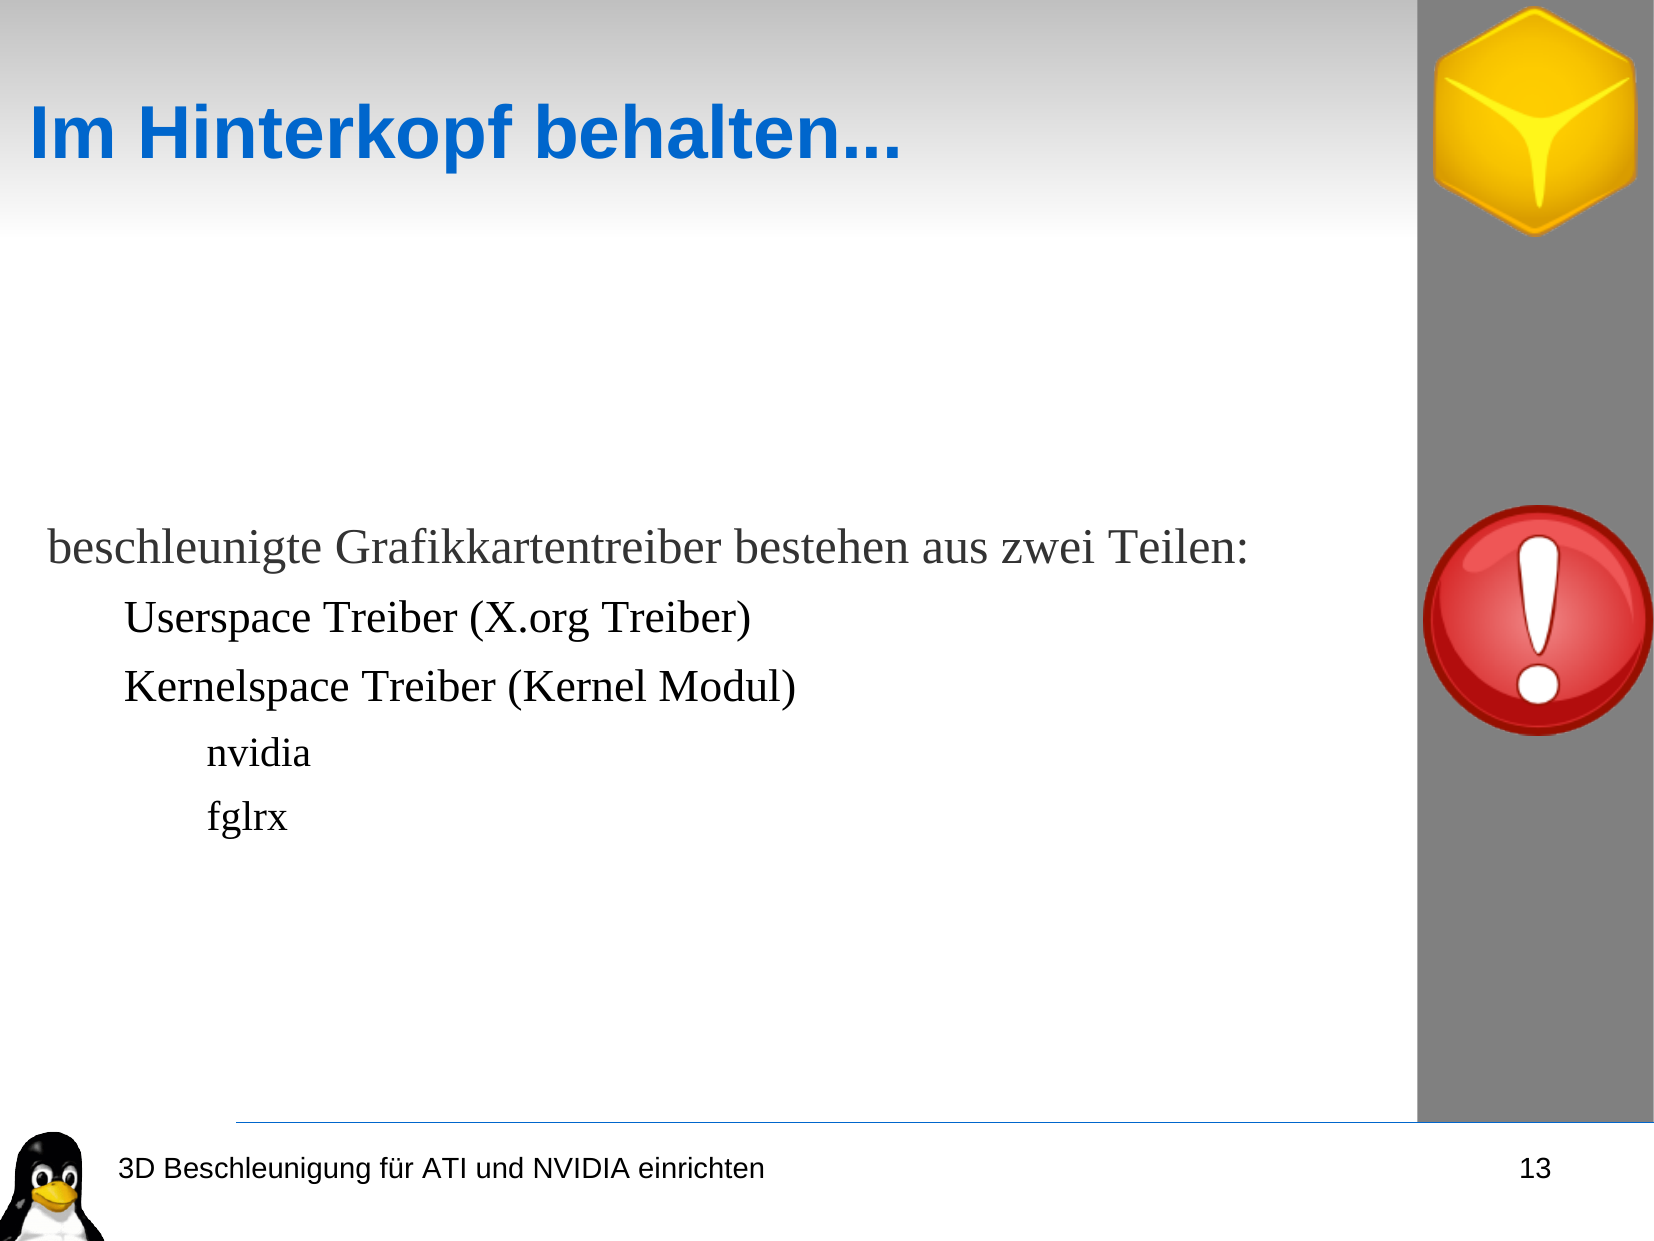

# Im Hinterkopf behalten...
beschleunigte Grafikkartentreiber bestehen aus zwei Teilen:
Userspace Treiber (X.org Treiber)
Kernelspace Treiber (Kernel Modul)
nvidia
fglrx
3D Beschleunigung für ATI und NVIDIA einrichten
13